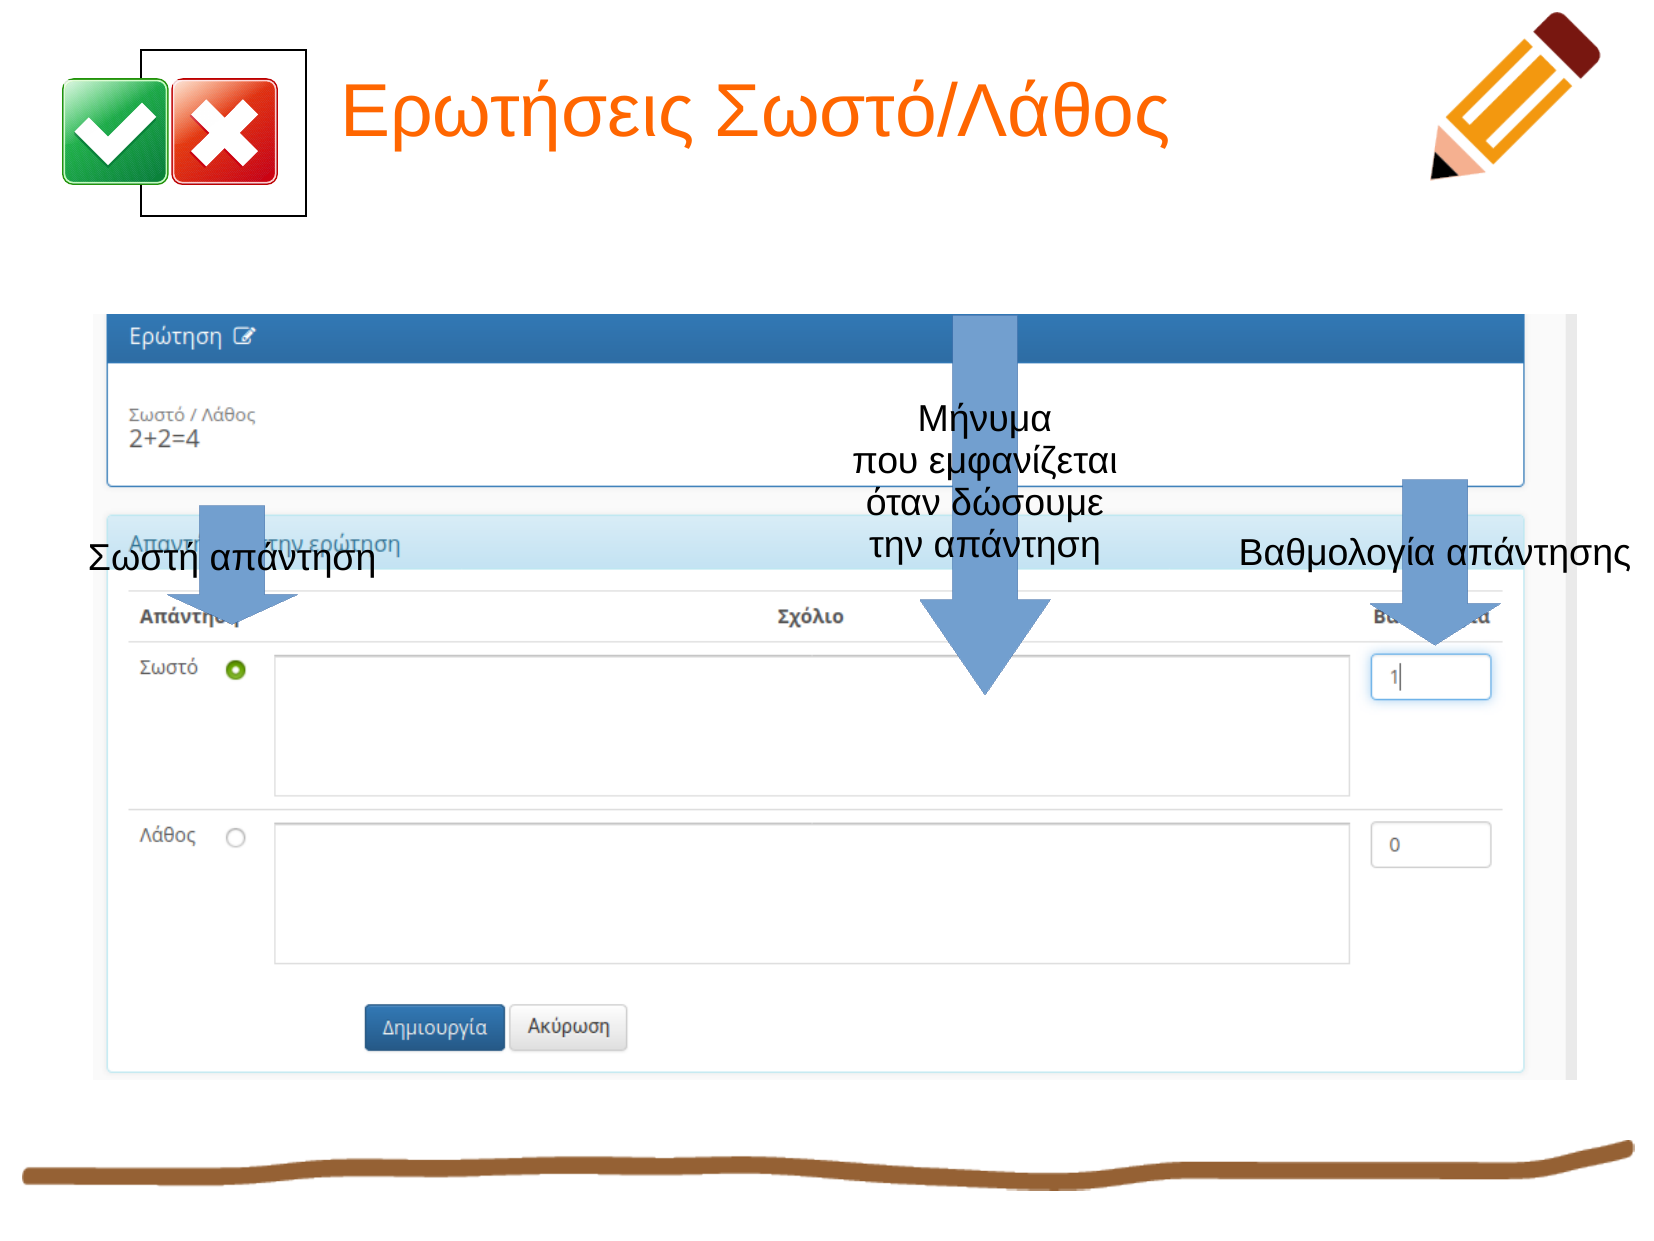

# Ερωτήσεις Σωστό/Λάθος
Μήνυμα
που εμφανίζεται
όταν δώσουμε
την απάντηση
Βαθμολογία απάντησης
Σωστή απάντηση